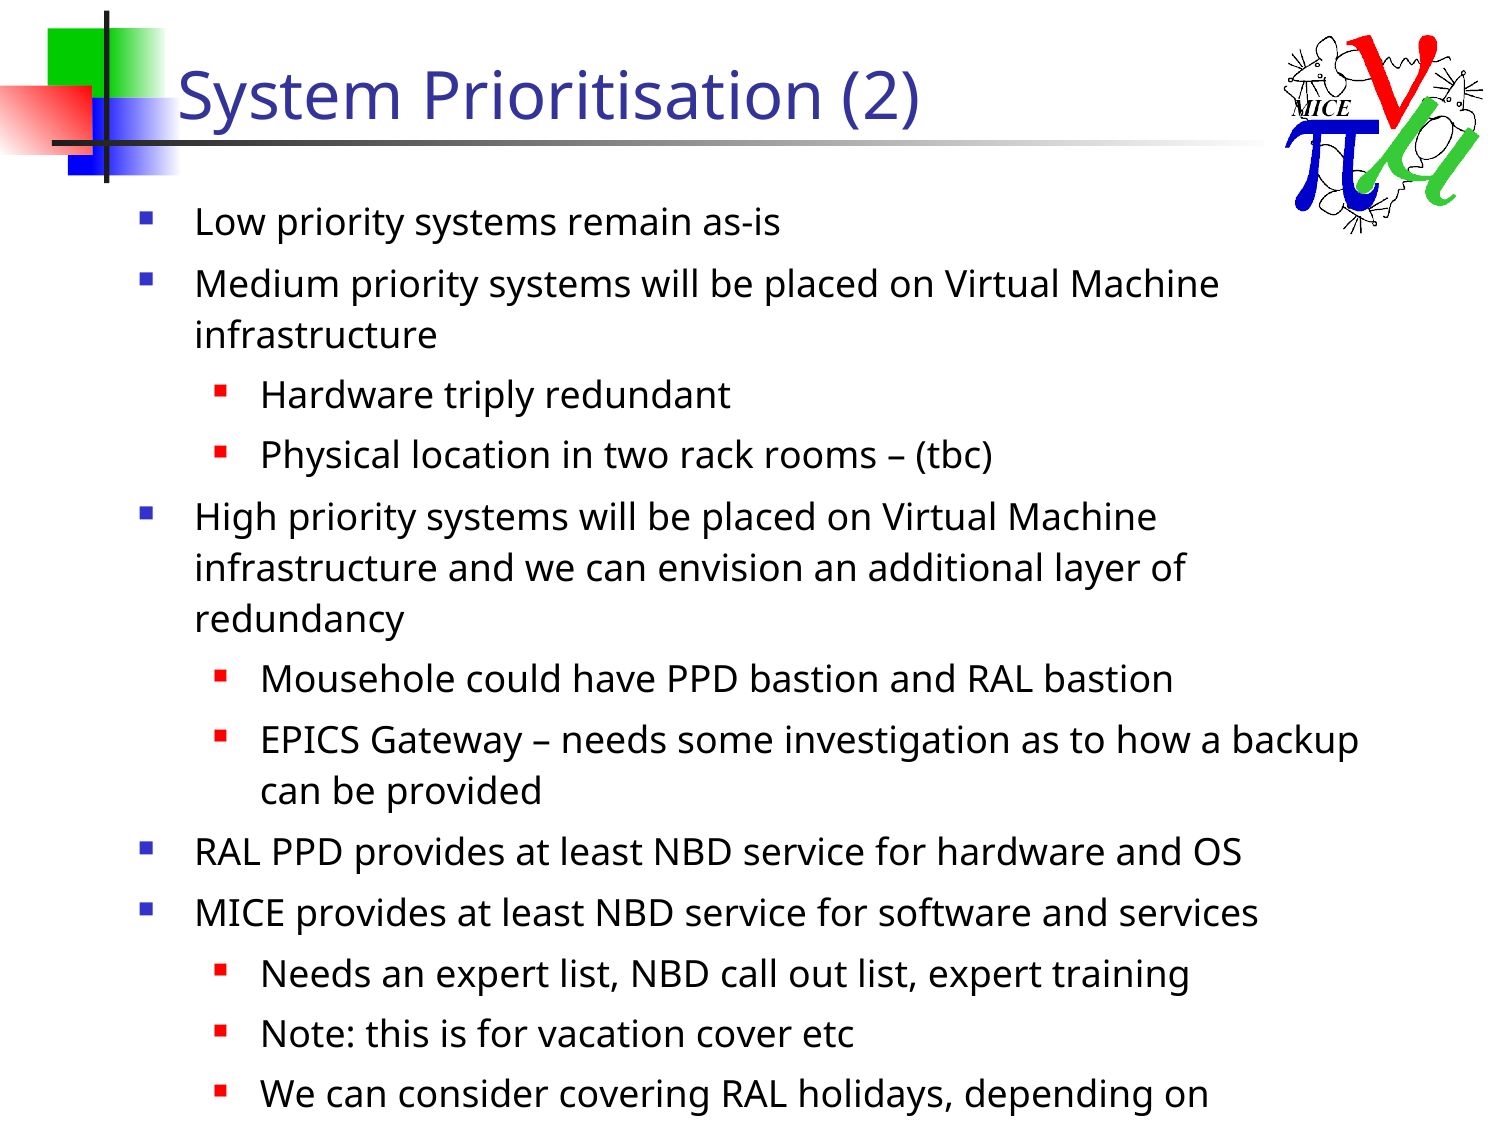

# System Prioritisation (2)
Low priority systems remain as-is
Medium priority systems will be placed on Virtual Machine infrastructure
Hardware triply redundant
Physical location in two rack rooms – (tbc)
High priority systems will be placed on Virtual Machine infrastructure and we can envision an additional layer of redundancy
Mousehole could have PPD bastion and RAL bastion
EPICS Gateway – needs some investigation as to how a backup can be provided
RAL PPD provides at least NBD service for hardware and OS
MICE provides at least NBD service for software and services
Needs an expert list, NBD call out list, expert training
Note: this is for vacation cover etc
We can consider covering RAL holidays, depending on operational need